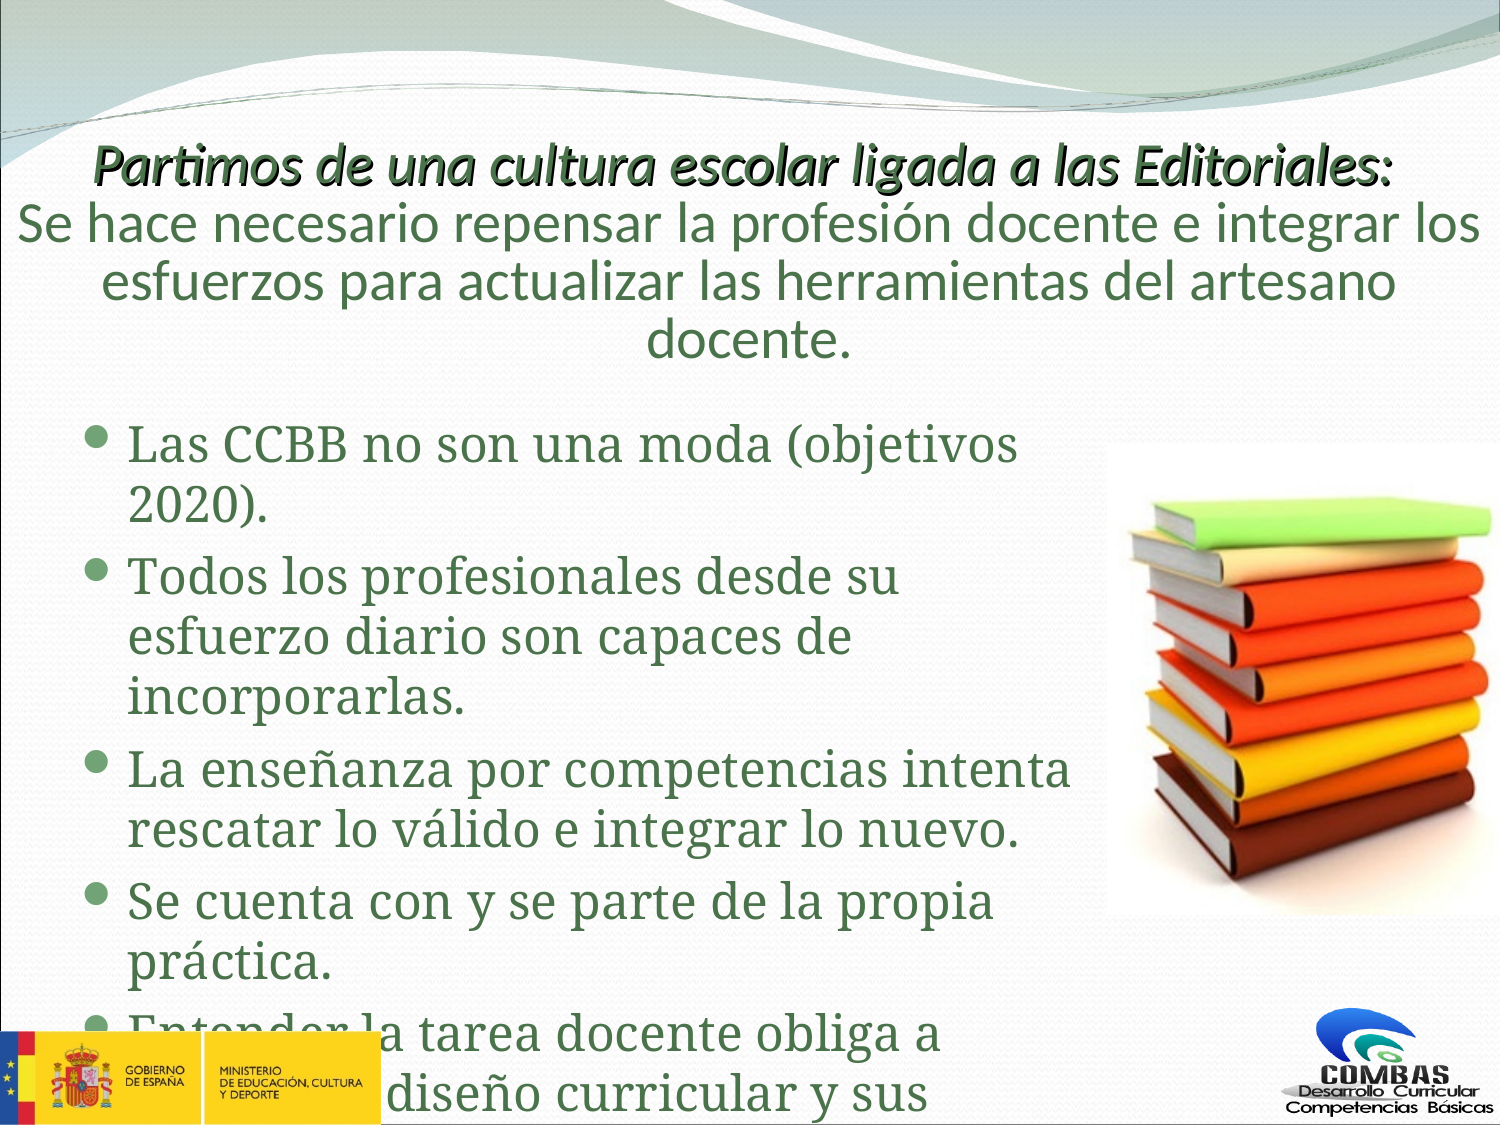

# Partimos de una cultura escolar ligada a las Editoriales: Se hace necesario repensar la profesión docente e integrar los esfuerzos para actualizar las herramientas del artesano docente.
Las CCBB no son una moda (objetivos 2020).
Todos los profesionales desde su esfuerzo diario son capaces de incorporarlas.
La enseñanza por competencias intenta rescatar lo válido e integrar lo nuevo.
Se cuenta con y se parte de la propia práctica.
Entender la tarea docente obliga a conocer el diseño curricular y sus posibilidades reales…